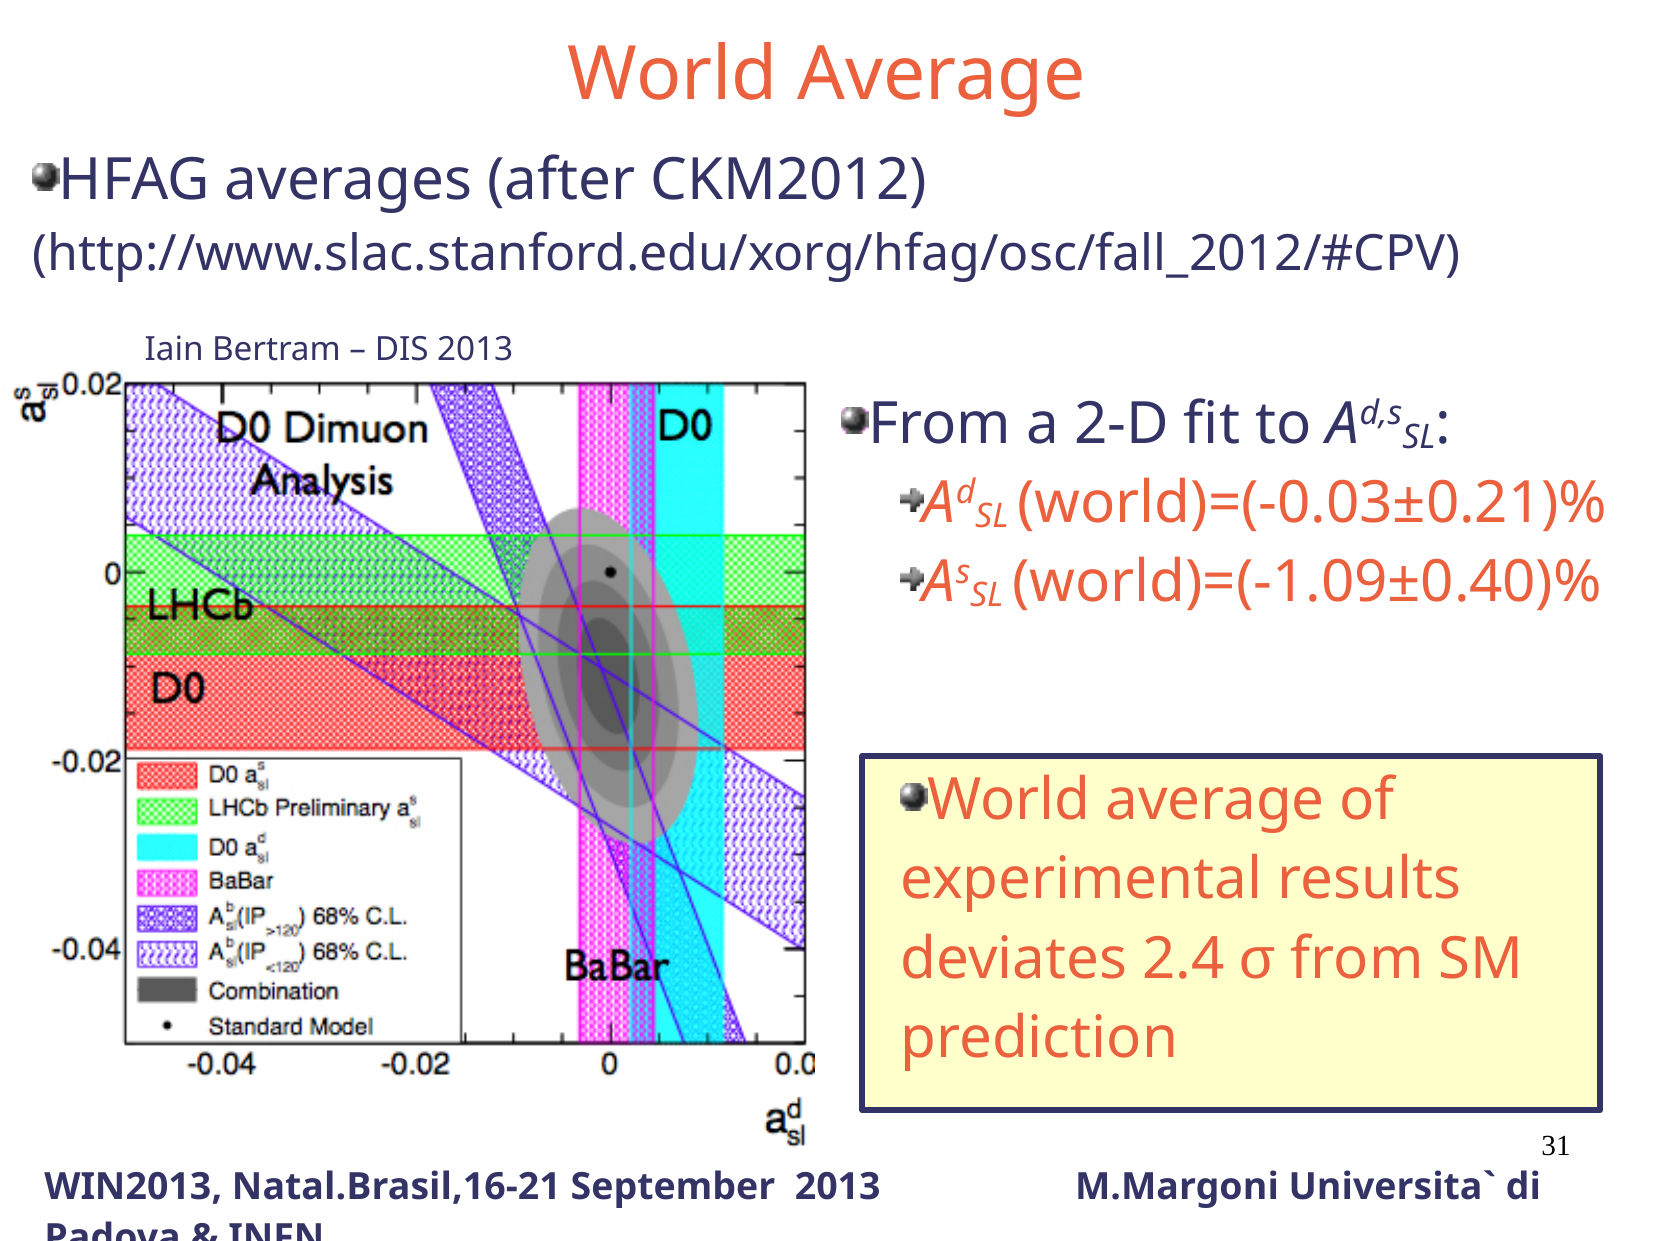

# World Average
HFAG averages (after CKM2012) (http://www.slac.stanford.edu/xorg/hfag/osc/fall_2012/#CPV)
Iain Bertram – DIS 2013
From a 2-D fit to Ad,sSL:
AdSL (world)=(-0.03±0.21)%
AsSL (world)=(-1.09±0.40)%
World average of experimental results deviates 2.4 σ from SM prediction
31
WIN2013, Natal.Brasil,16-21 September 2013 M.Margoni Universita` di Padova & INFN